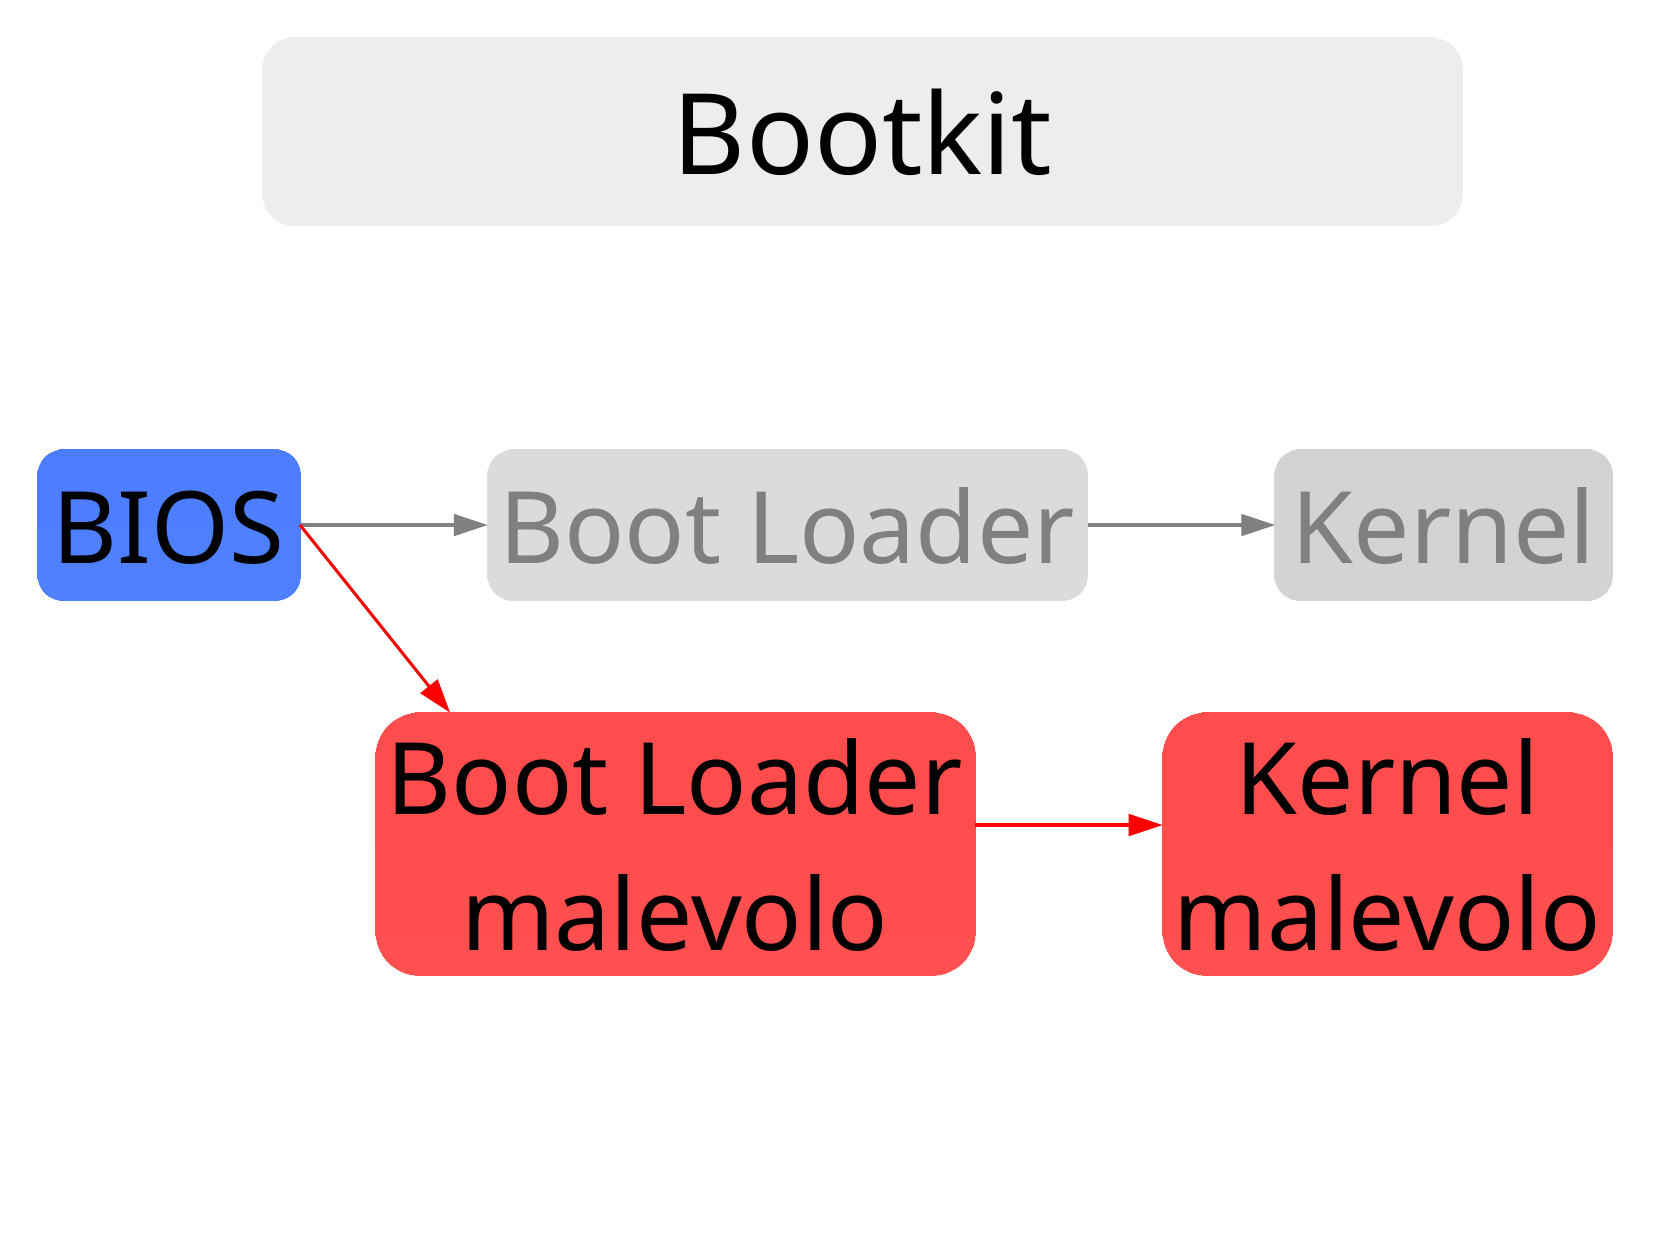

Bootkit
BIOS
Boot Loader
Kernel
Boot Loader
malevolo
Kernel
malevolo